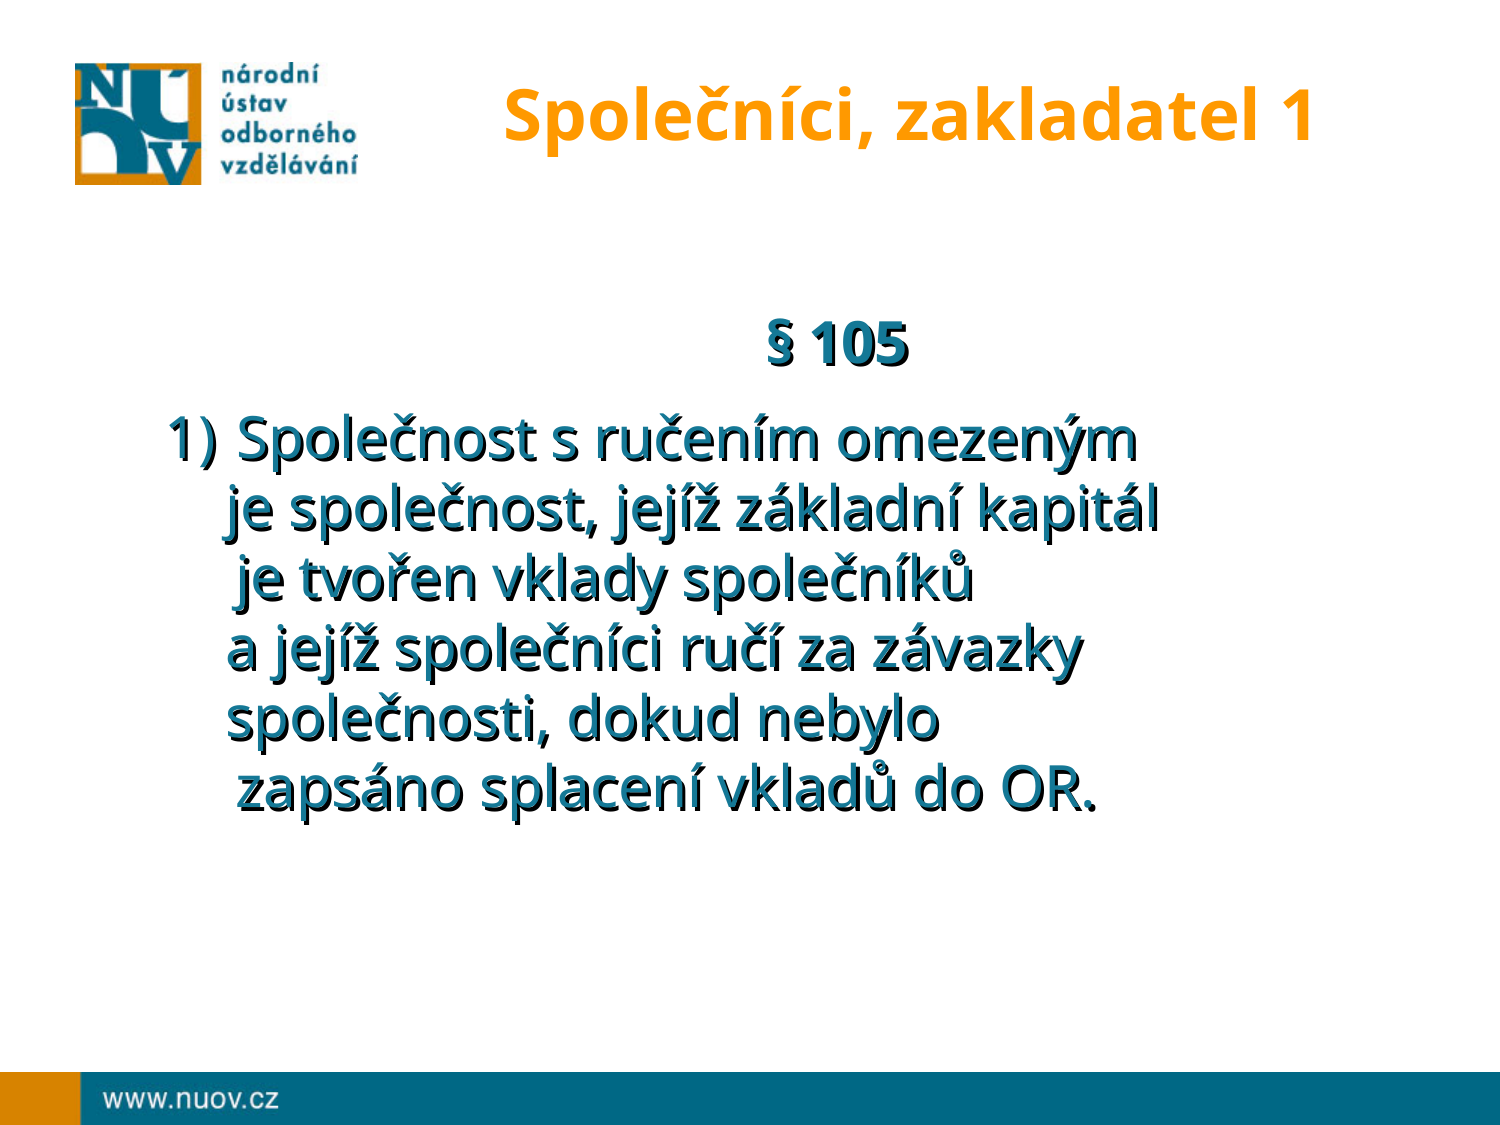

# Společníci, zakladatel 1
 § 105
 Společnost s ručením omezeným
 je společnost, jejíž základní kapitál
 je tvořen vklady společníků
 a jejíž společníci ručí za závazky
 společnosti, dokud nebylo
 zapsáno splacení vkladů do OR.